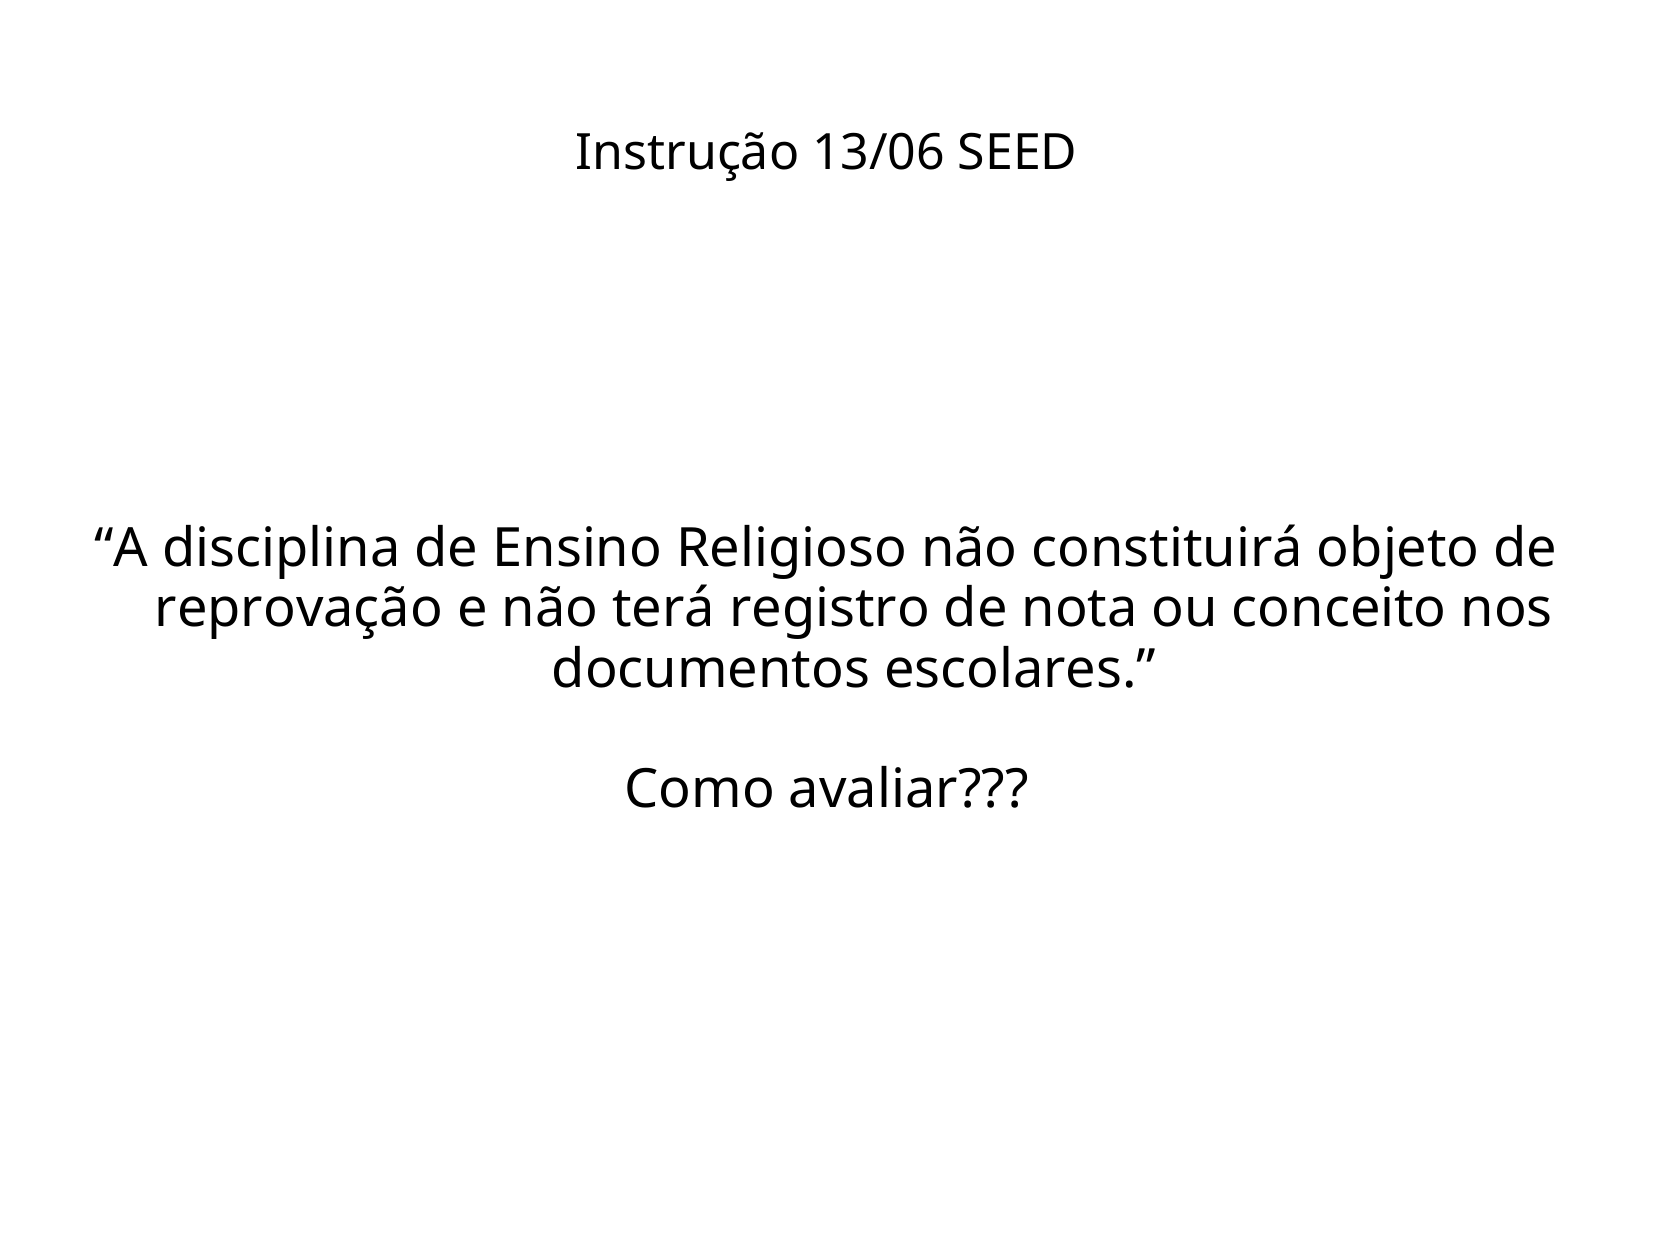

# Instrução 13/06 SEED
“A disciplina de Ensino Religioso não constituirá objeto de reprovação e não terá registro de nota ou conceito nos documentos escolares.”
Como avaliar???